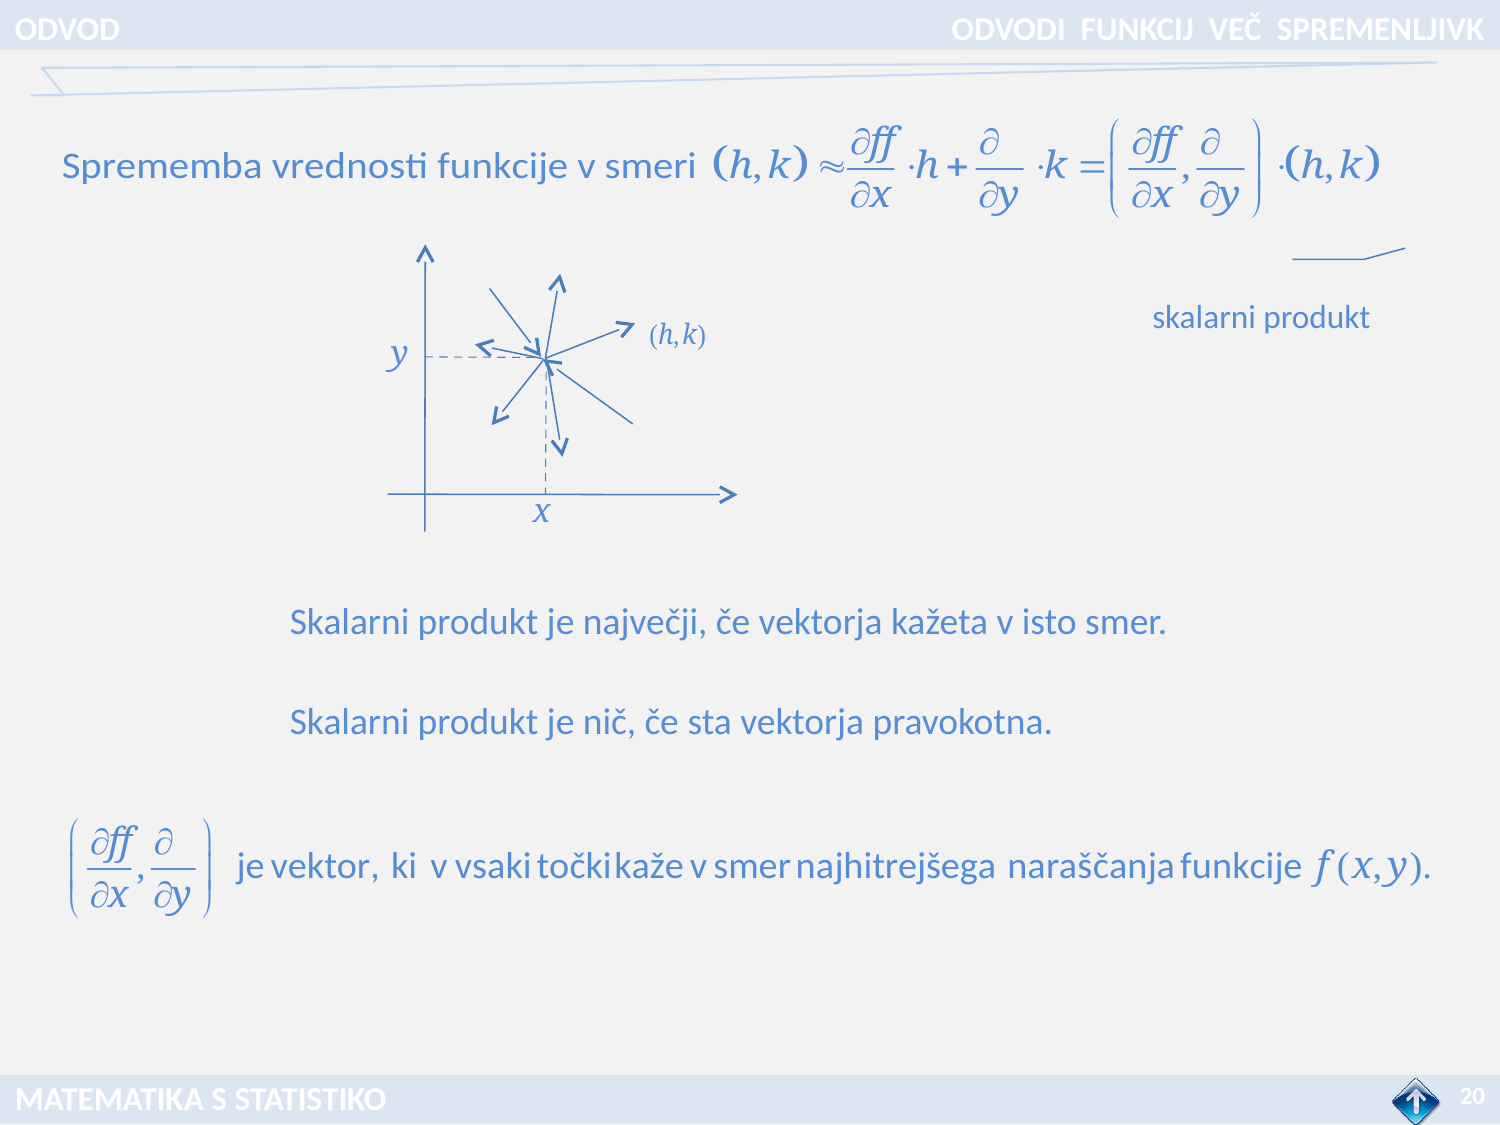

ODVOD
ODVODI FUNKCIJ VEČ SPREMENLJIVK
y
x
skalarni produkt
Skalarni produkt je največji, če vektorja kažeta v isto smer.
Skalarni produkt je nič, če sta vektorja pravokotna.
MATEMATIKA S STATISTIKO